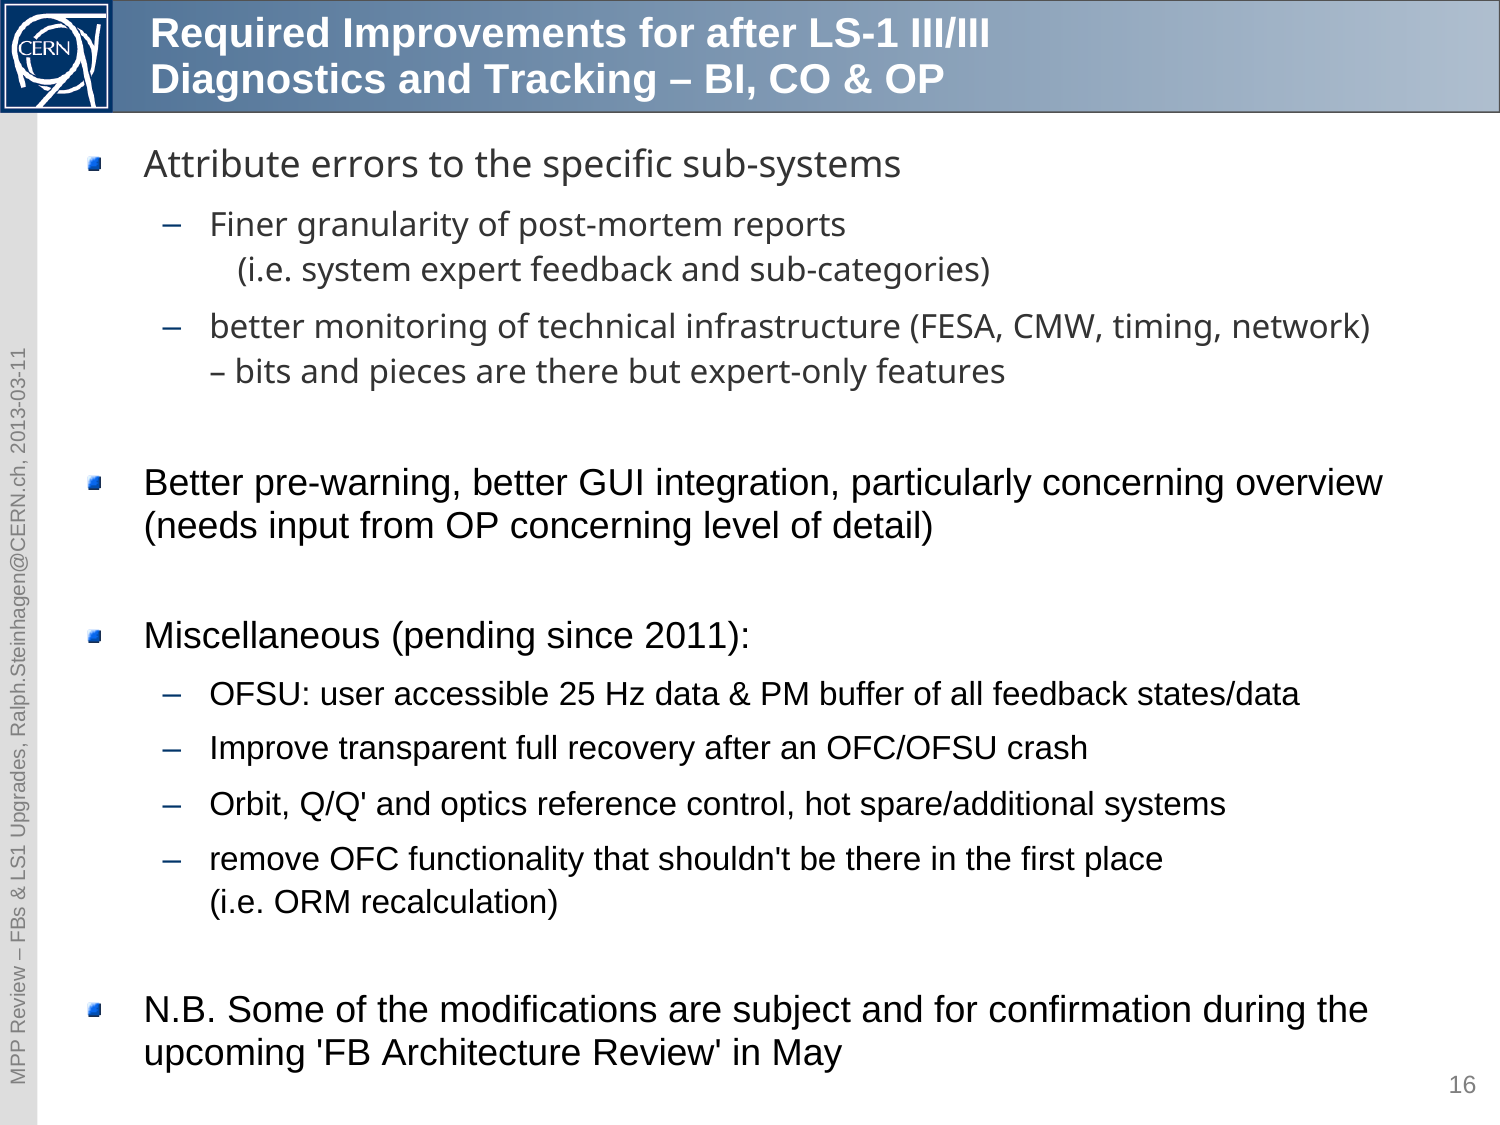

# Required Improvements for after LS-1 III/III Diagnostics and Tracking – BI, CO & OP
Attribute errors to the specific sub-systems
Finer granularity of post-mortem reports 					(i.e. system expert feedback and sub-categories)
better monitoring of technical infrastructure (FESA, CMW, timing, network)	– bits and pieces are there but expert-only features
Better pre-warning, better GUI integration, particularly concerning overview (needs input from OP concerning level of detail)
Miscellaneous (pending since 2011):
OFSU: user accessible 25 Hz data & PM buffer of all feedback states/data
Improve transparent full recovery after an OFC/OFSU crash
Orbit, Q/Q' and optics reference control, hot spare/additional systems
remove OFC functionality that shouldn't be there in the first place 		(i.e. ORM recalculation)
N.B. Some of the modifications are subject and for confirmation during the upcoming 'FB Architecture Review' in May